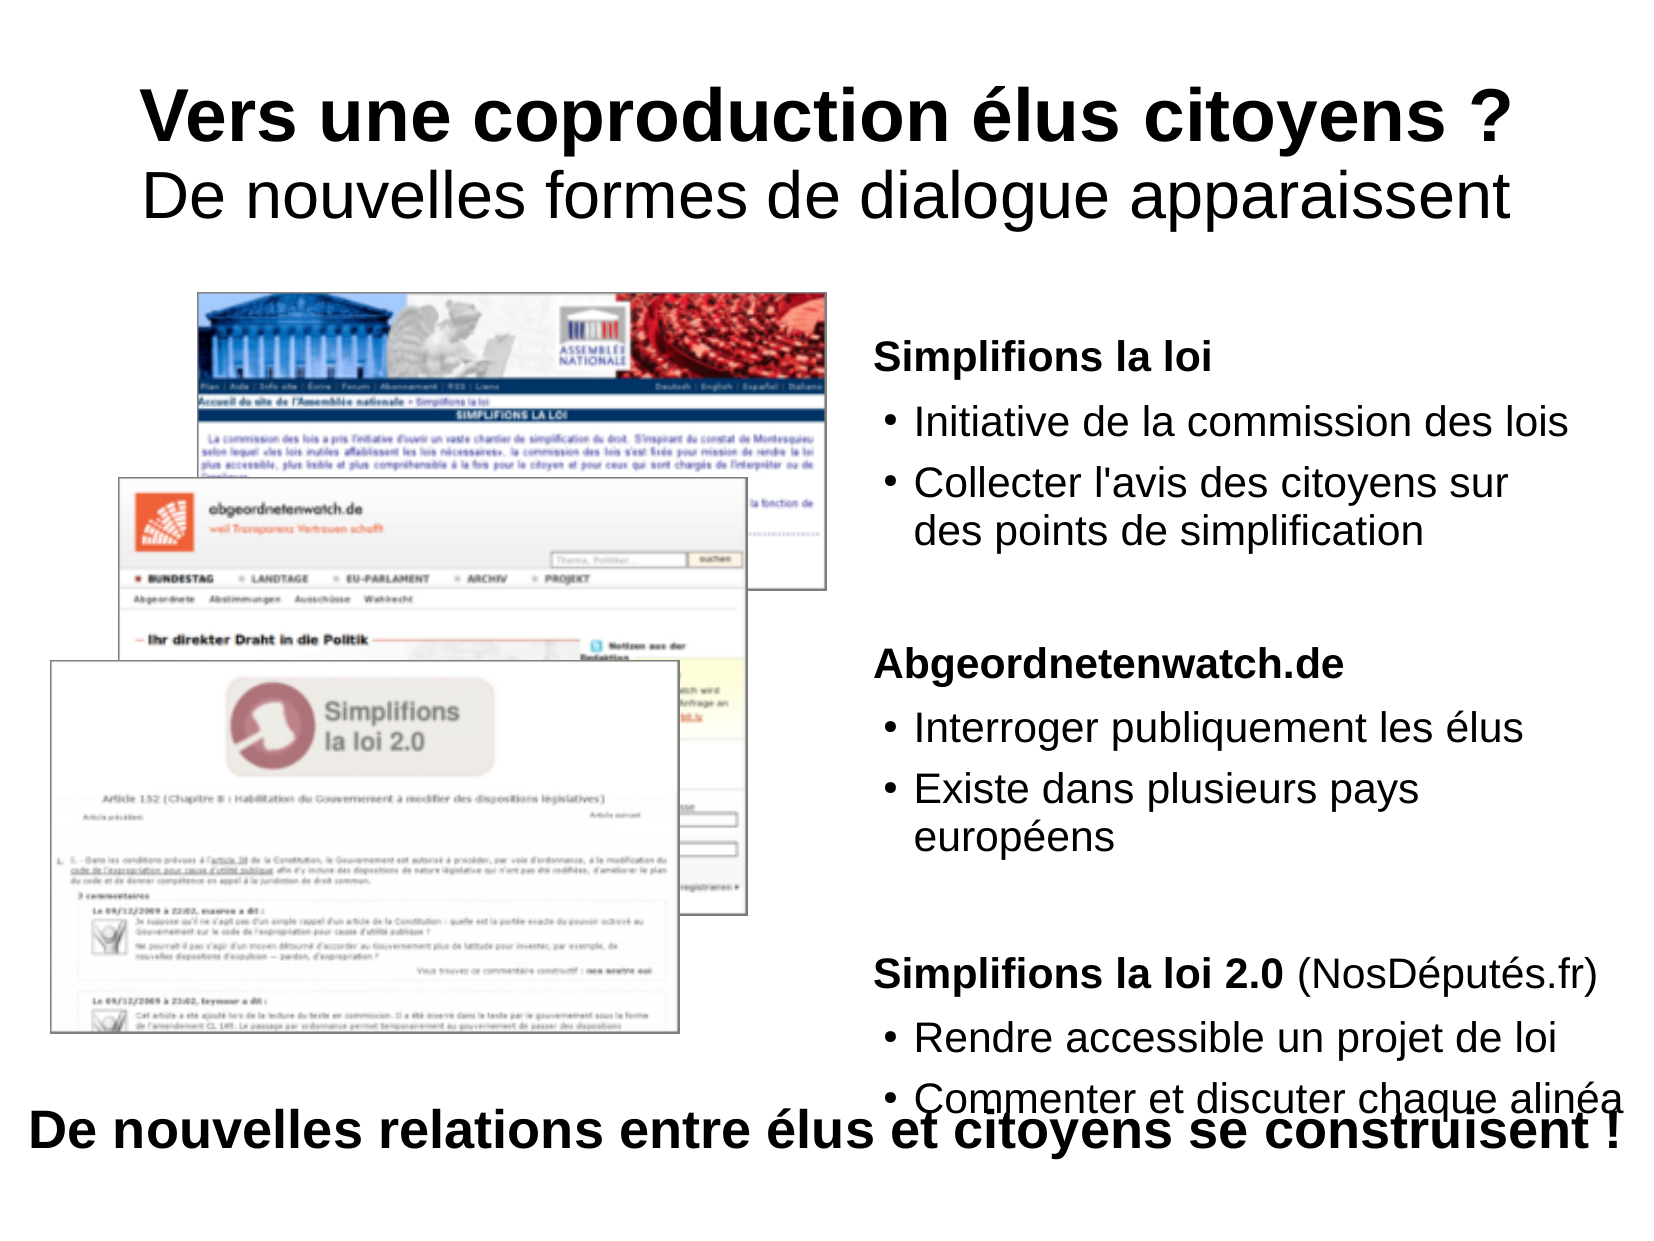

# Vers une coproduction élus citoyens ? De nouvelles formes de dialogue apparaissent
Simplifions la loi
Initiative de la commission des lois
Collecter l'avis des citoyens sur
des points de simplification
Abgeordnetenwatch.de
Interroger publiquement les élus
Existe dans plusieurs pays européens
Simplifions la loi 2.0 (NosDéputés.fr)
Rendre accessible un projet de loi
Commenter et discuter chaque alinéa
De nouvelles relations entre élus et citoyens se construisent !